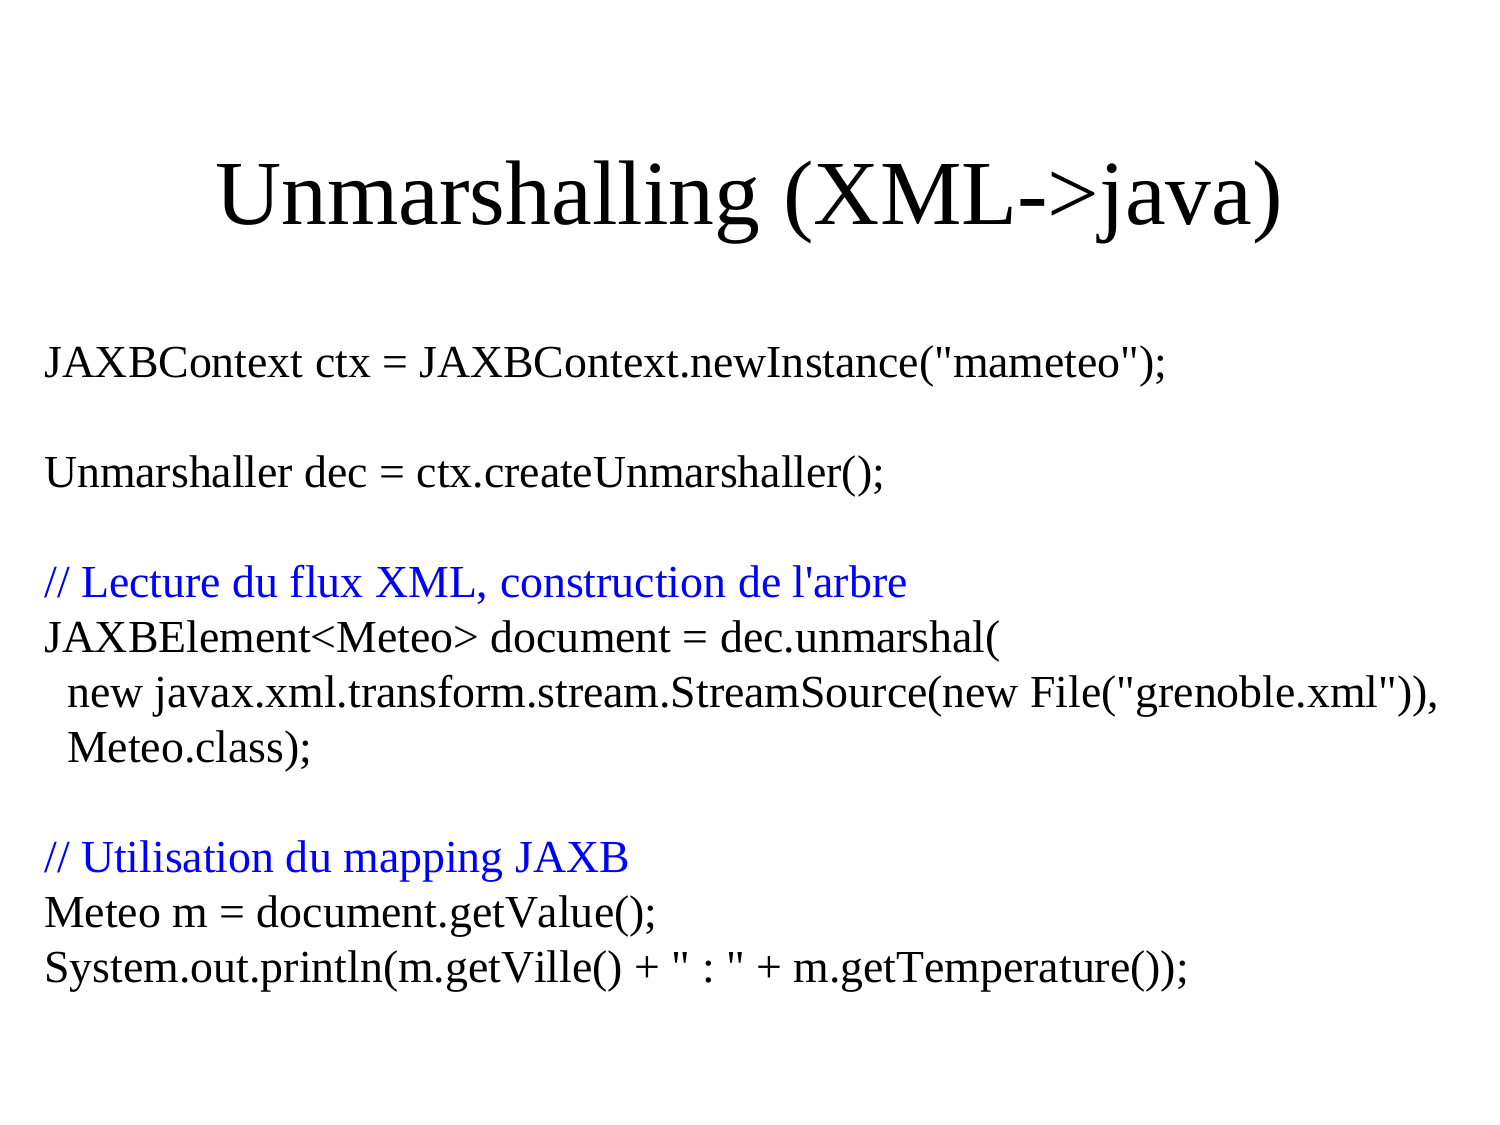

# Unmarshalling (XML->java)
JAXBContext ctx = JAXBContext.newInstance("mameteo");
Unmarshaller dec = ctx.createUnmarshaller();
// Lecture du flux XML, construction de l'arbre
JAXBElement<Meteo> document = dec.unmarshal(
 new javax.xml.transform.stream.StreamSource(new File("grenoble.xml")),
 Meteo.class);
// Utilisation du mapping JAXB
Meteo m = document.getValue();
System.out.println(m.getVille() + " : " + m.getTemperature());